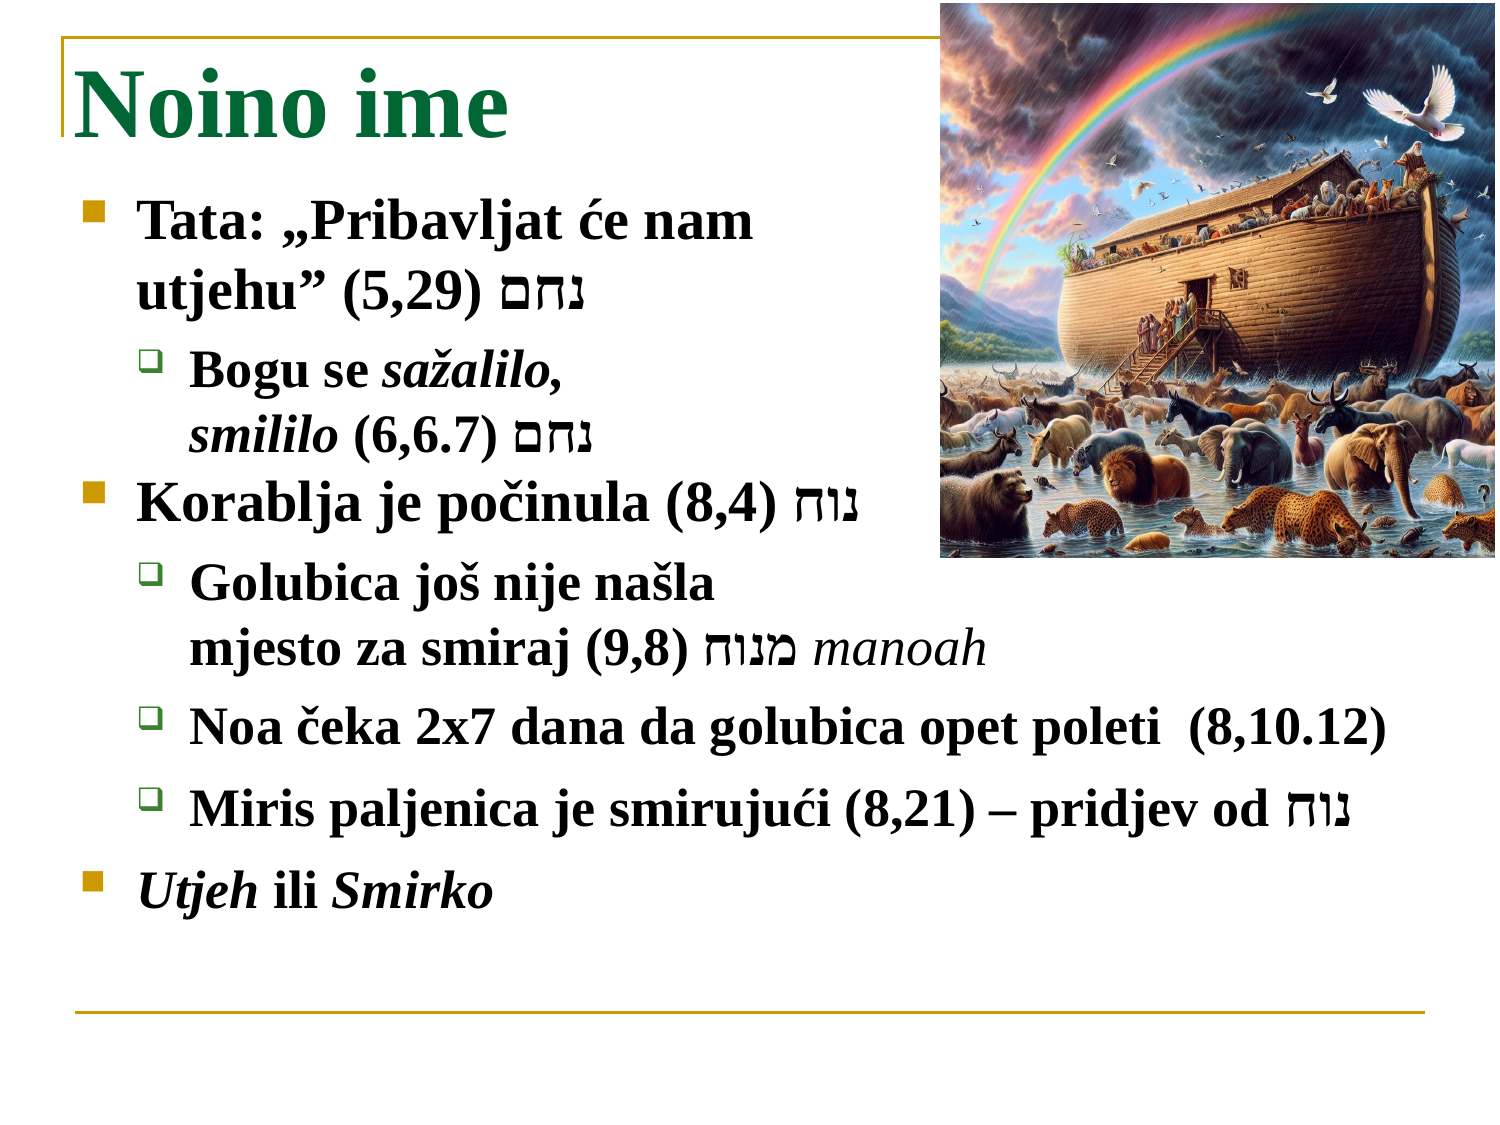

# Noino ime
Tata: „Pribavljat će nam
utjehu” נחם (5,29)
Bogu se sažalilo,
smililo (6,6.7) נחם
Korablja je počinula (8,4) נוח
Golubica još nije našla
mjesto za smiraj (9,8) מנוח manoah
Noa čeka 2x7 dana da golubica opet poleti (8,10.12)
Miris paljenica je smirujući (8,21) – pridjev od נוח
Utjeh ili Smirko